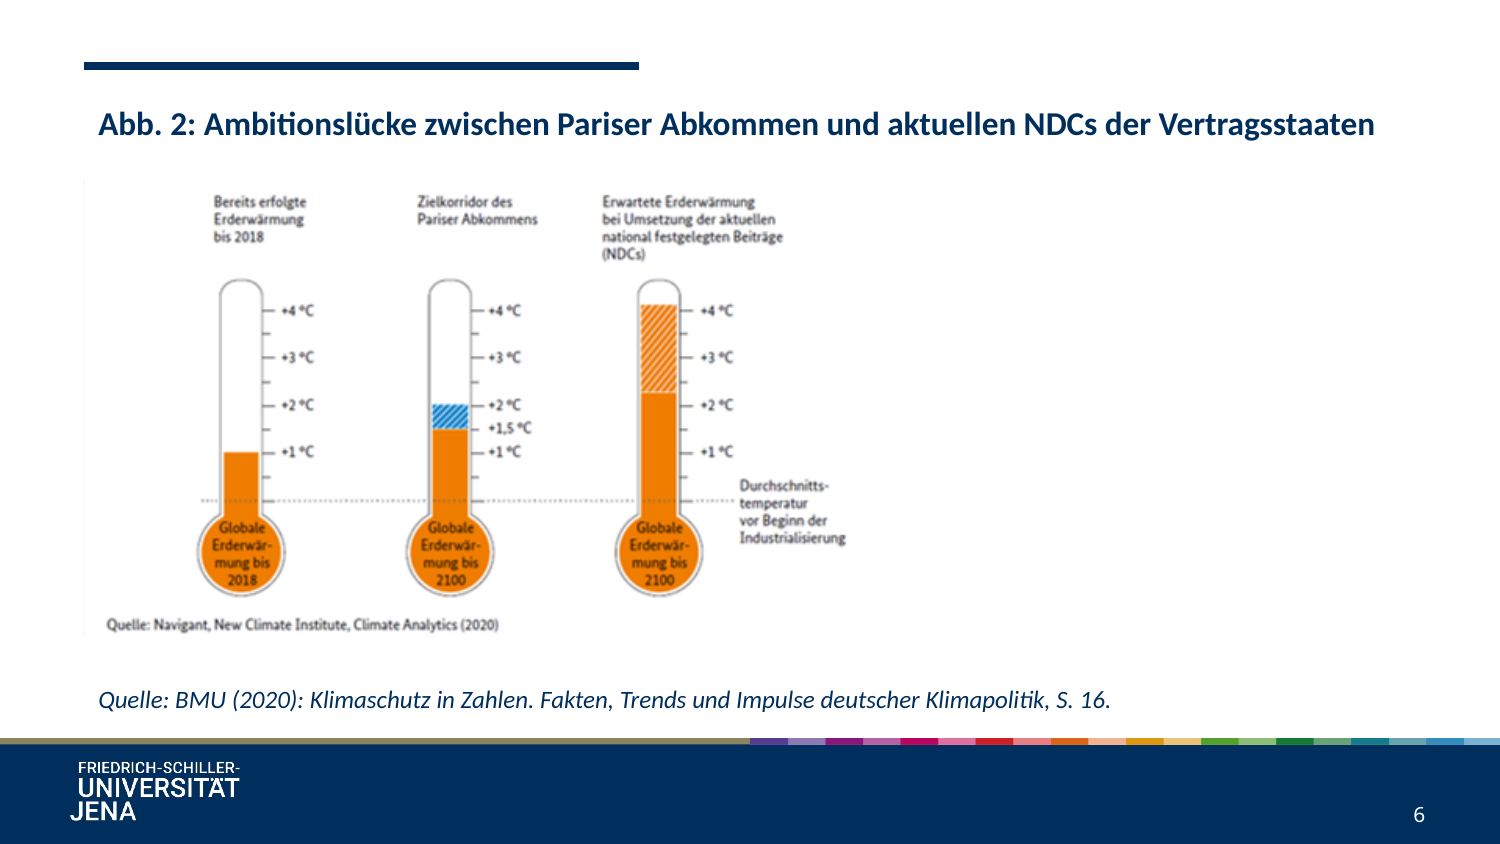

Abb. 2: Ambitionslücke zwischen Pariser Abkommen und aktuellen NDCs der Vertragsstaaten
Quelle: BMU (2020): Klimaschutz in Zahlen. Fakten, Trends und Impulse deutscher Klimapolitik, S. 16.